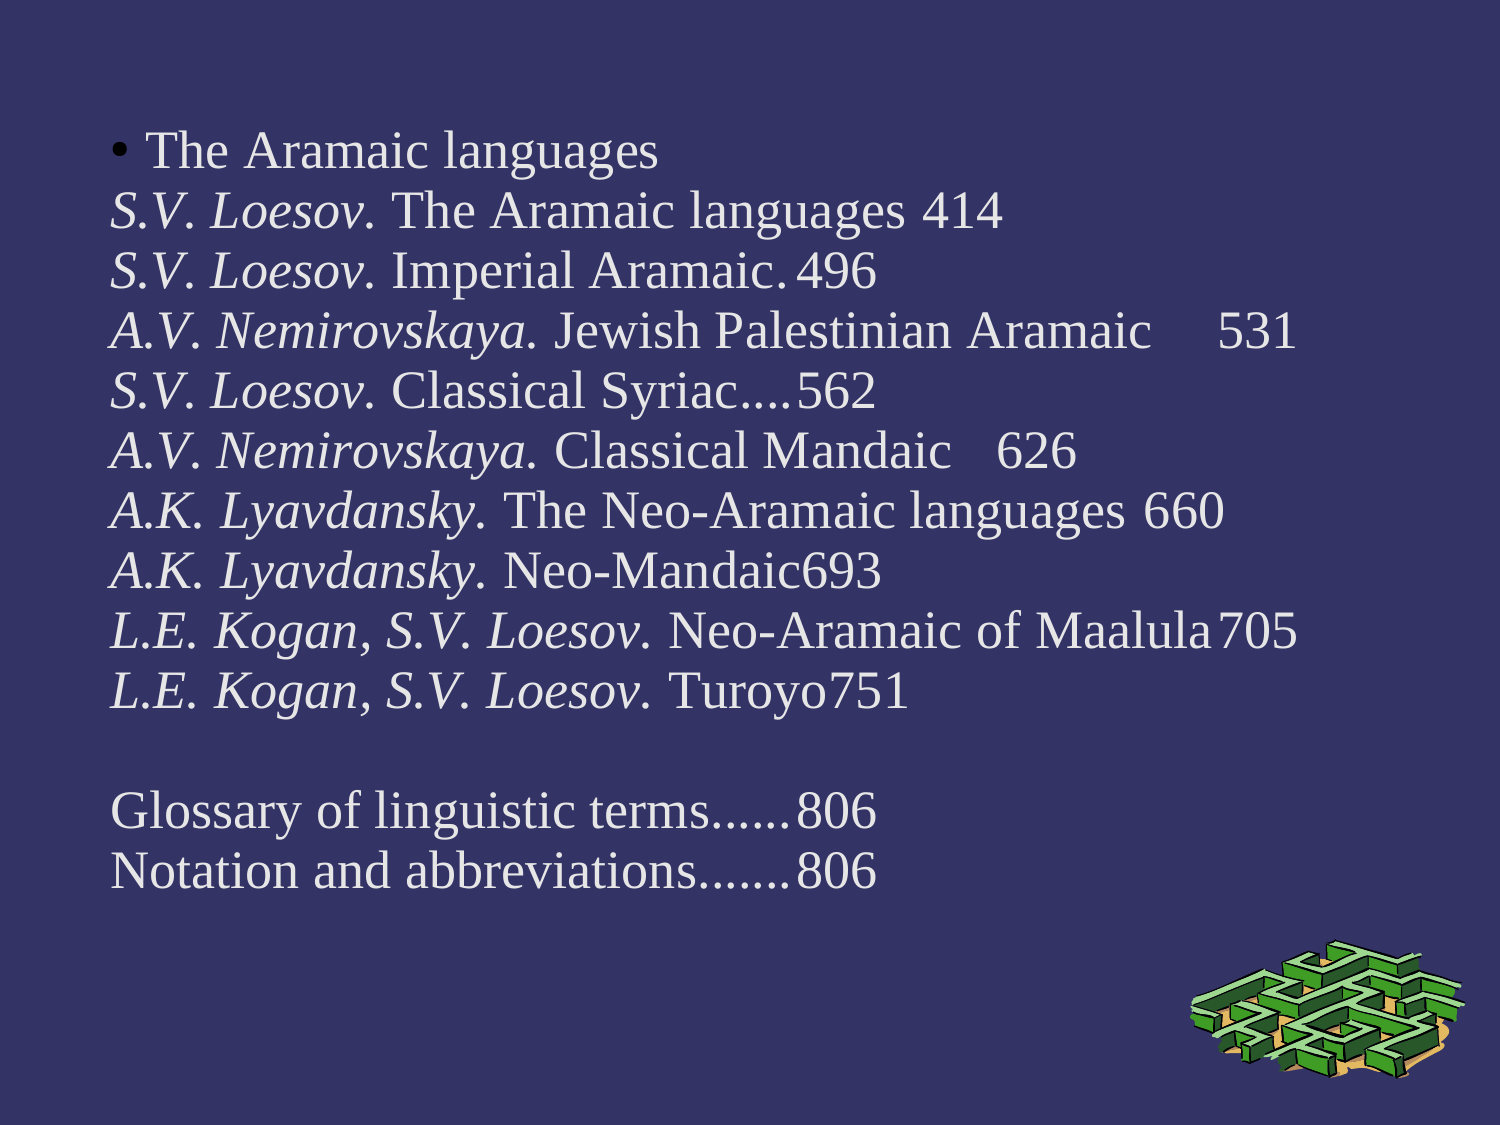

# The Aramaic languages
S.V. Loesov. The Aramaic languages	414
S.V. Loesov. Imperial Aramaic	496
A.V. Nemirovskaya. Jewish Palestinian Aramaic	531
S.V. Loesov. Classical Syriac	562
A.V. Nemirovskaya. Classical Mandaic	626
A.K. Lyavdansky. The Neo-Aramaic languages	660
A.K. Lyavdansky. Neo-Mandaic	693
L.E. Kogan, S.V. Loesov. Neo-Aramaic of Maalula	705
L.E. Kogan, S.V. Loesov. Turoyo	751
Glossary of linguistic terms	806
Notation and abbreviations	806